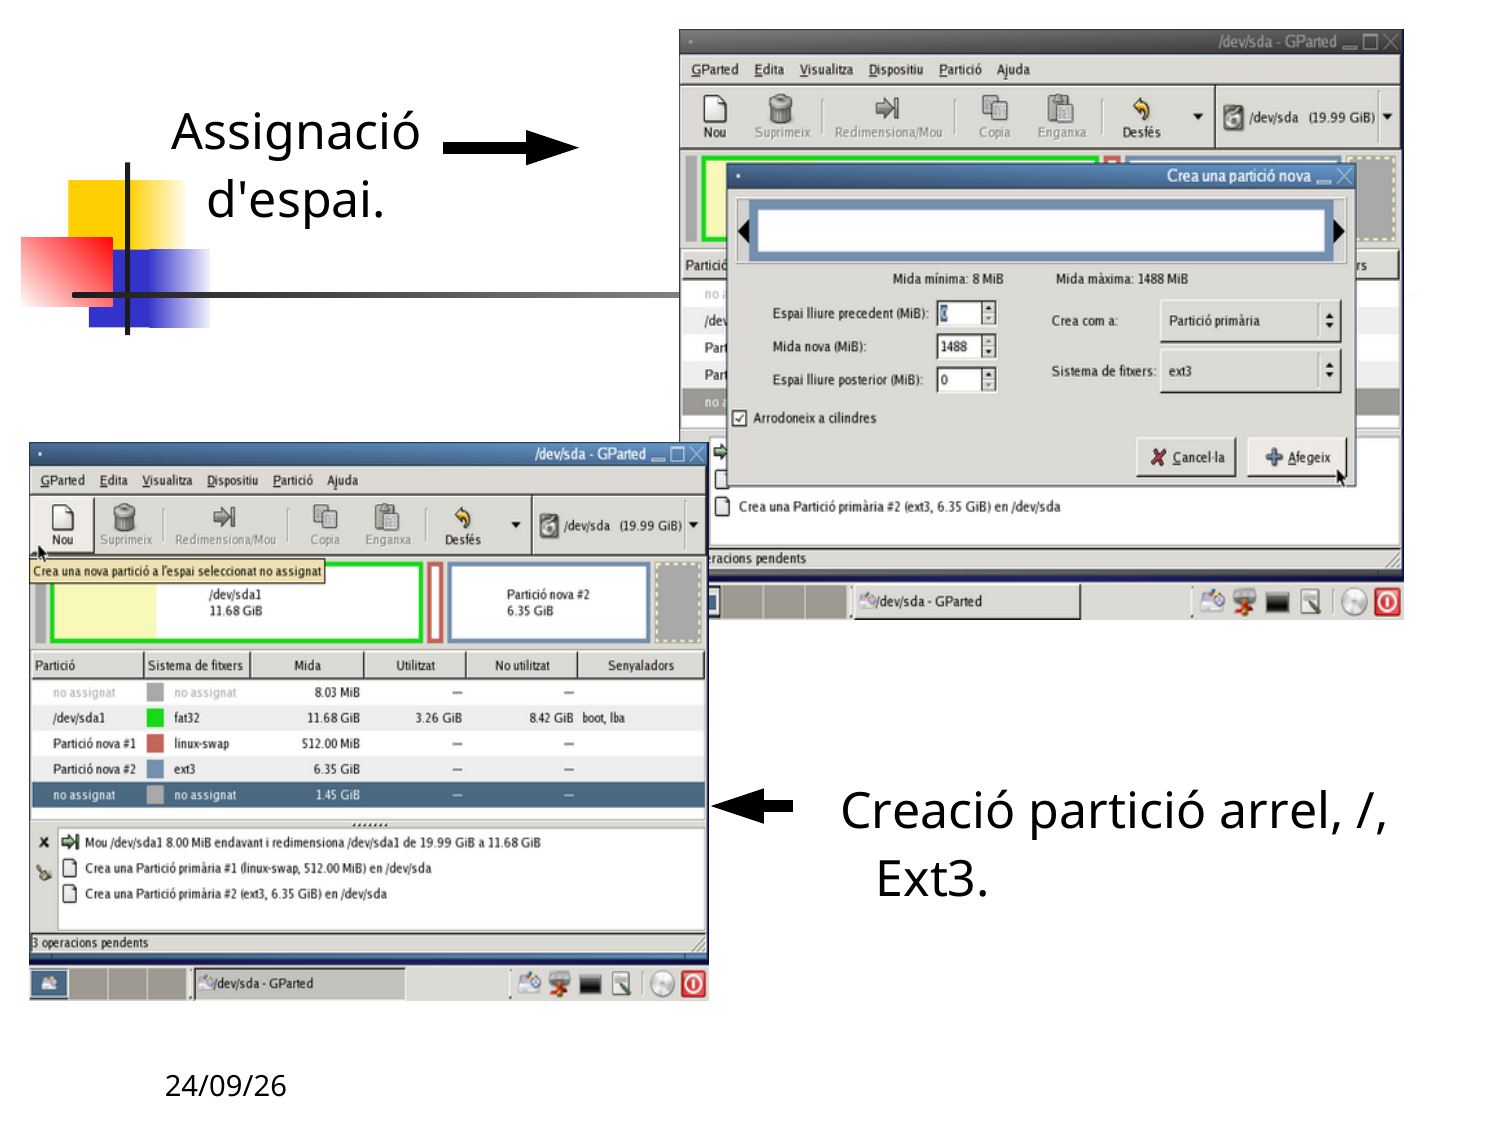

Assignació d'espai.
Creació partició arrel, /, Ext3.